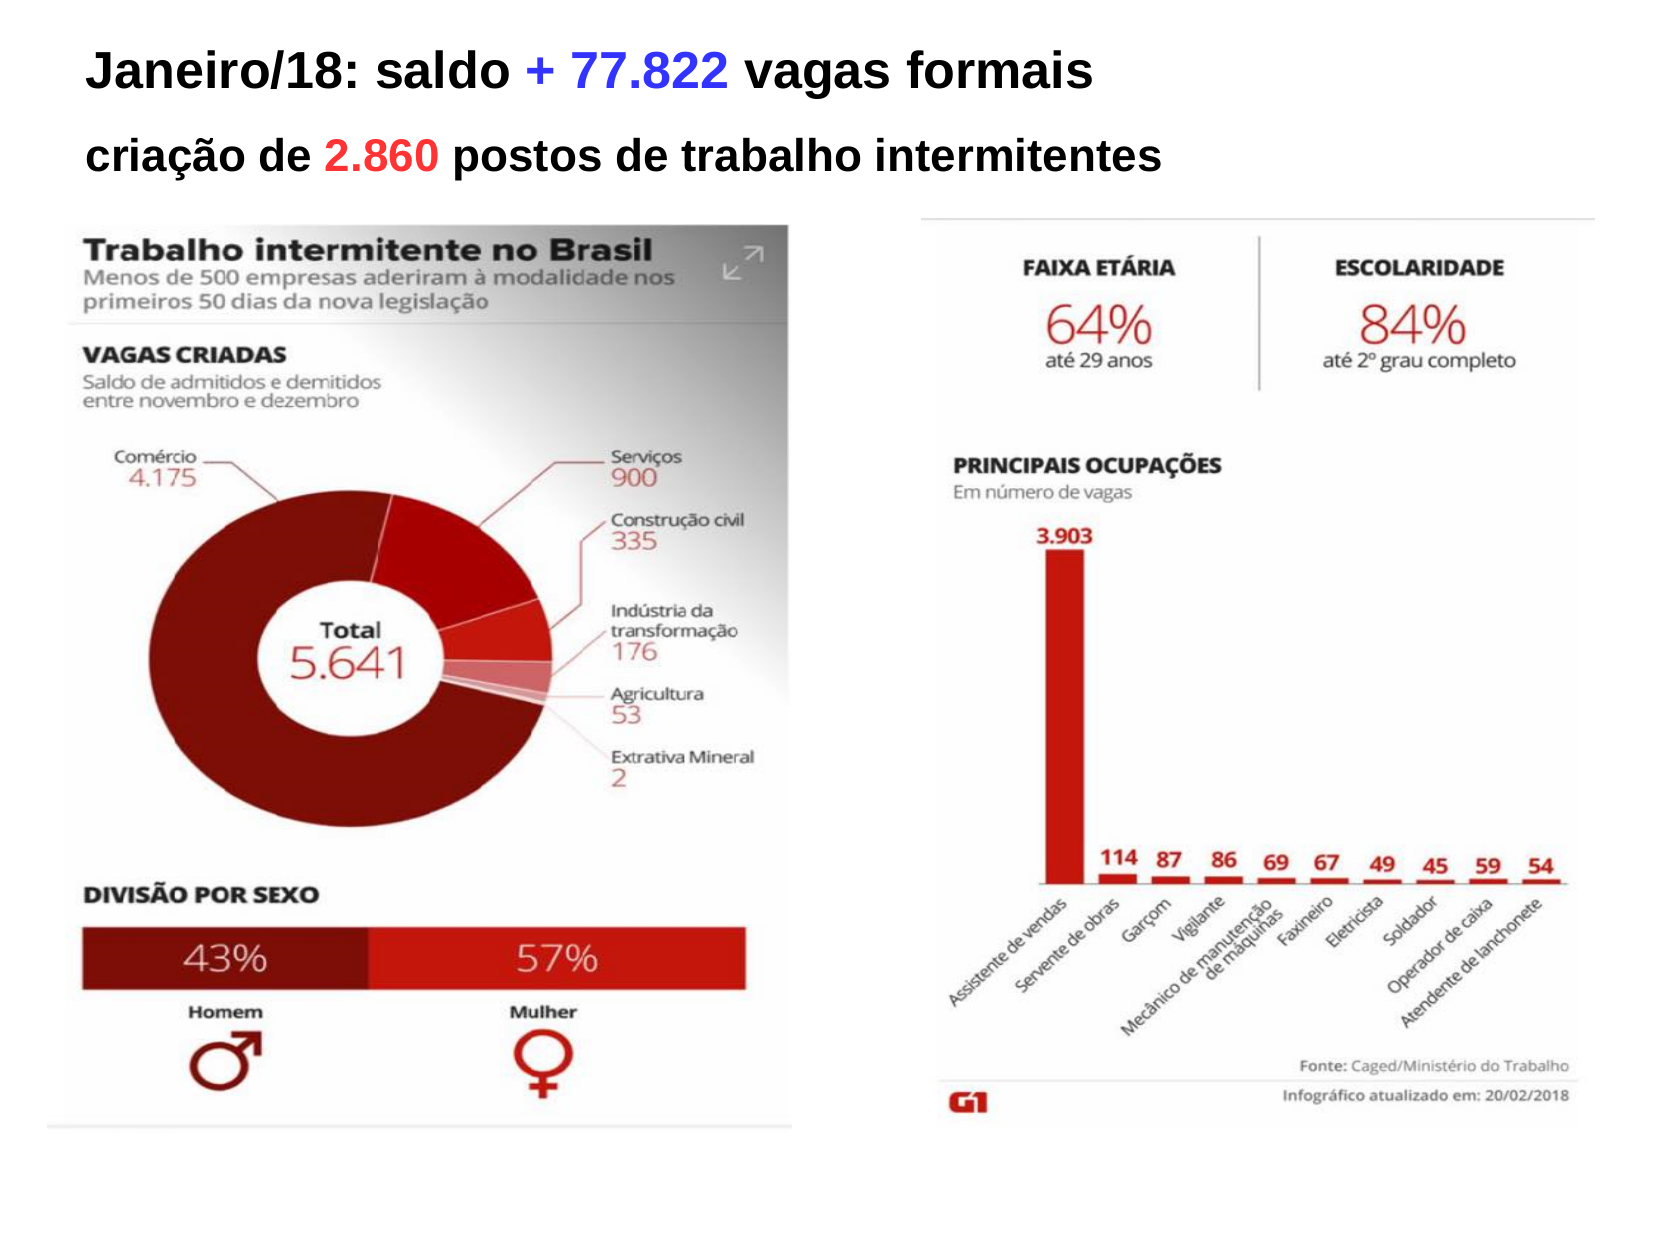

Janeiro/18: saldo + 77.822 vagas formais
criação de 2.860 postos de trabalho intermitentes